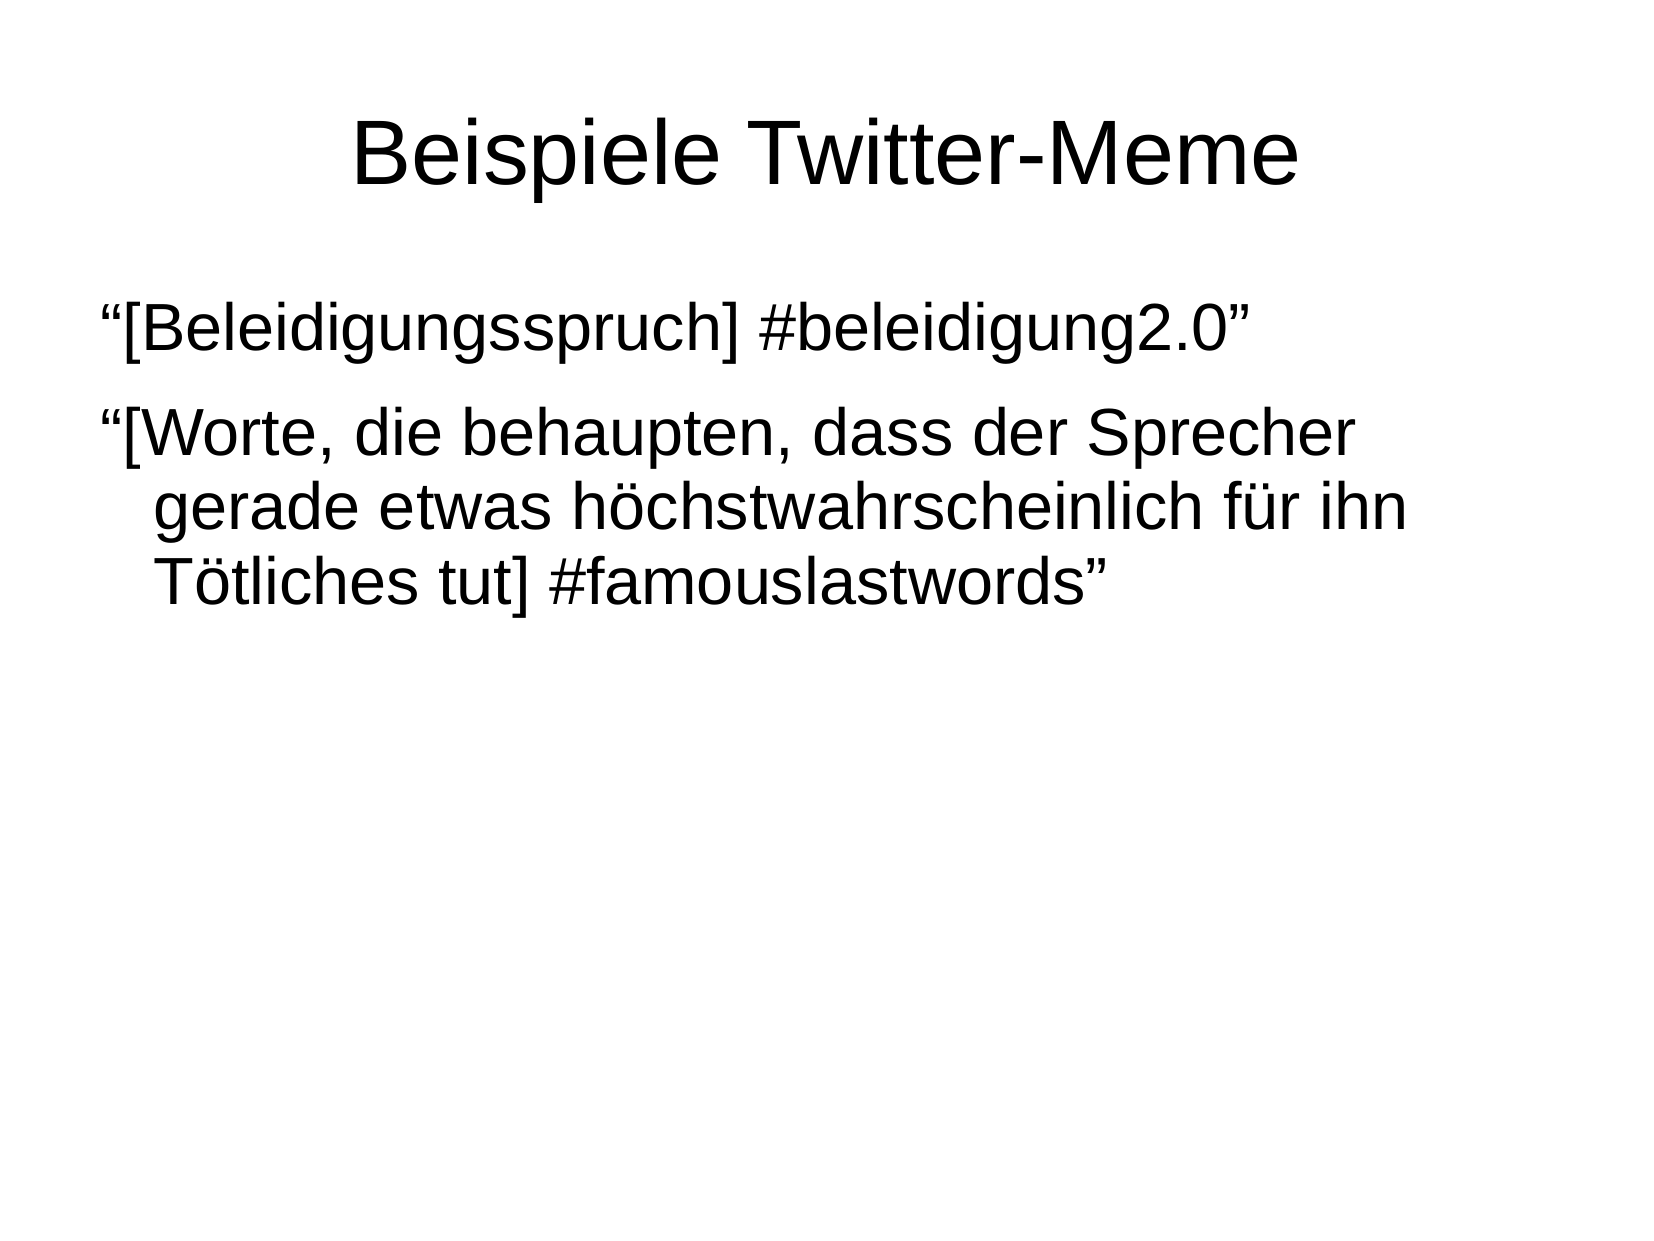

# Beispiele Twitter-Meme
“[Beleidigungsspruch] #beleidigung2.0”
“[Worte, die behaupten, dass der Sprecher gerade etwas höchstwahrscheinlich für ihn Tötliches tut] #famouslastwords”